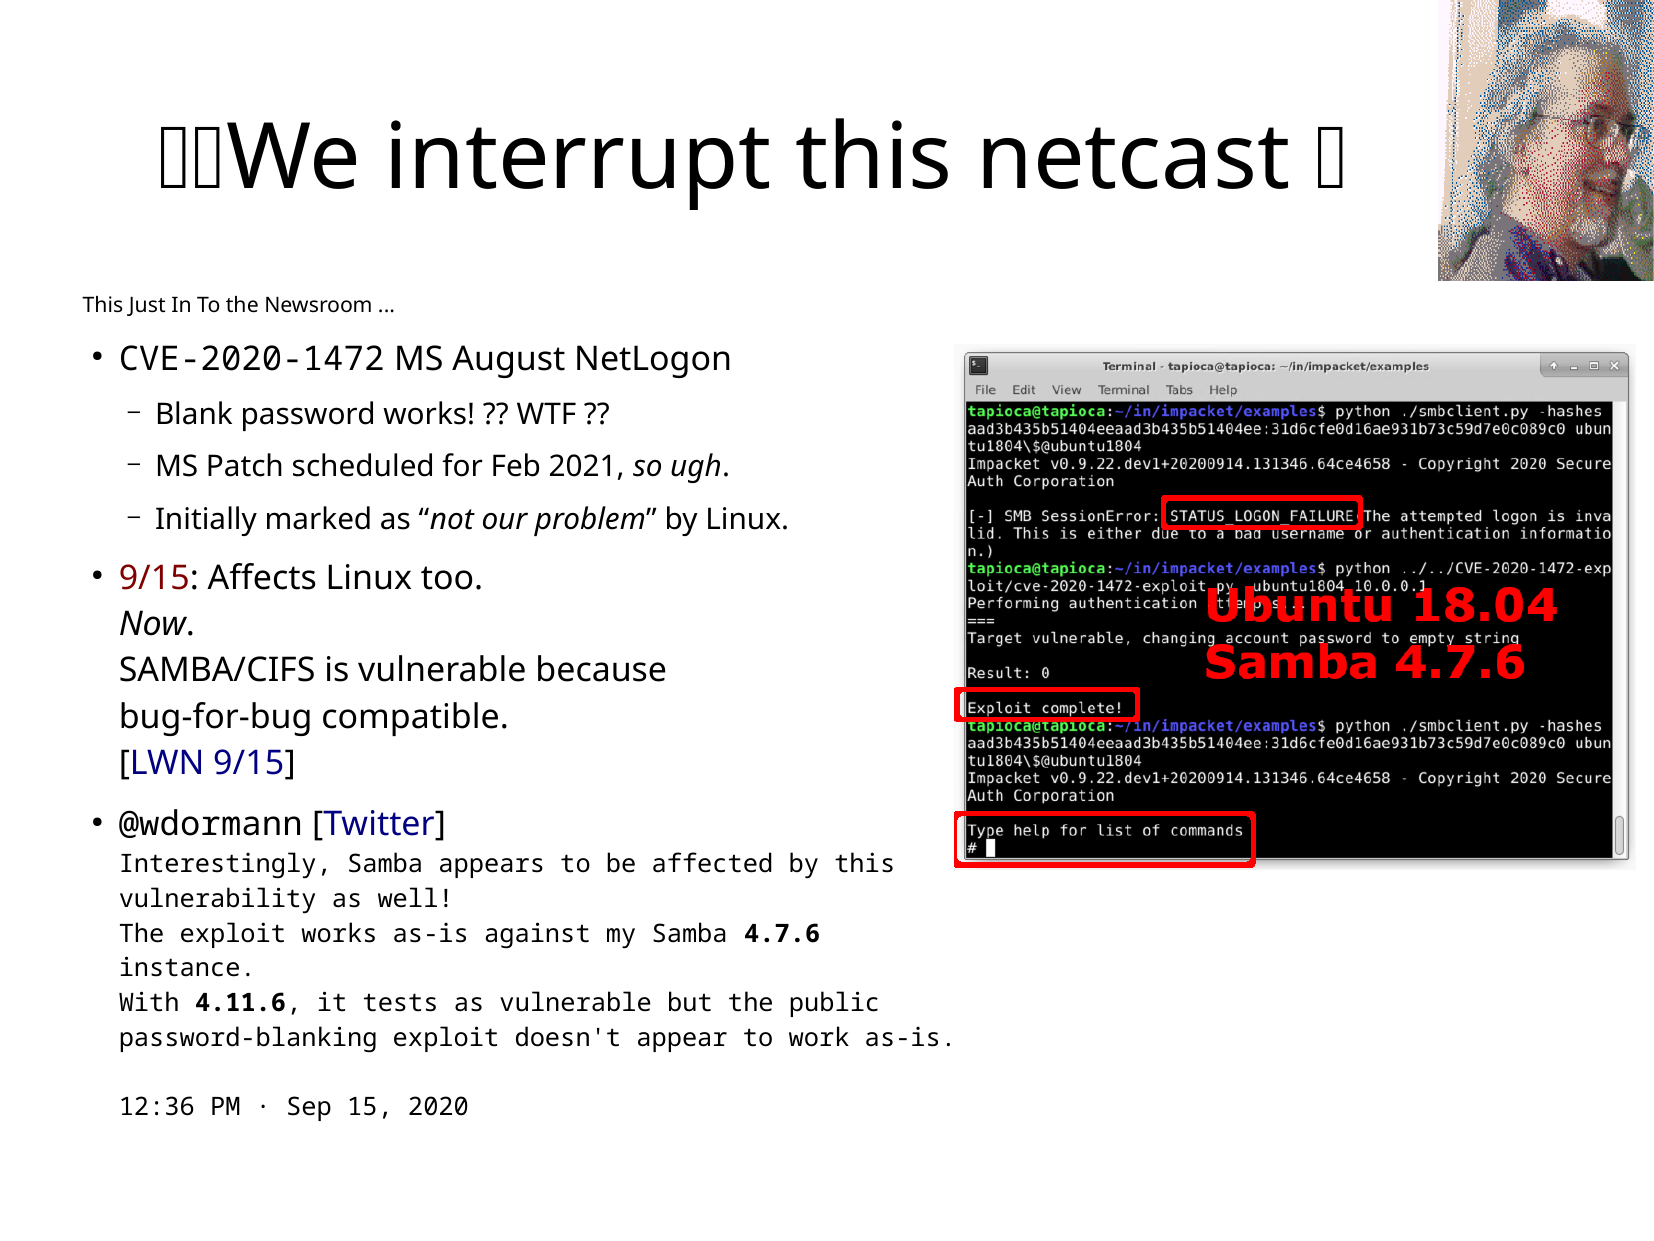

# We interrupt this netcast 
This Just In To the Newsroom ...
CVE-2020-1472 MS August NetLogon
Blank password works! ?? WTF ??
MS Patch scheduled for Feb 2021, so ugh.
Initially marked as “not our problem” by Linux.
9/15: Affects Linux too.
Now.
SAMBA/CIFS is vulnerable because
bug-for-bug compatible.
[LWN 9/15]
@wdormann [Twitter]
Interestingly, Samba appears to be affected by this vulnerability as well!
The exploit works as-is against my Samba 4.7.6 instance.
With 4.11.6, it tests as vulnerable but the public password-blanking exploit doesn't appear to work as-is.
12:36 PM · Sep 15, 2020